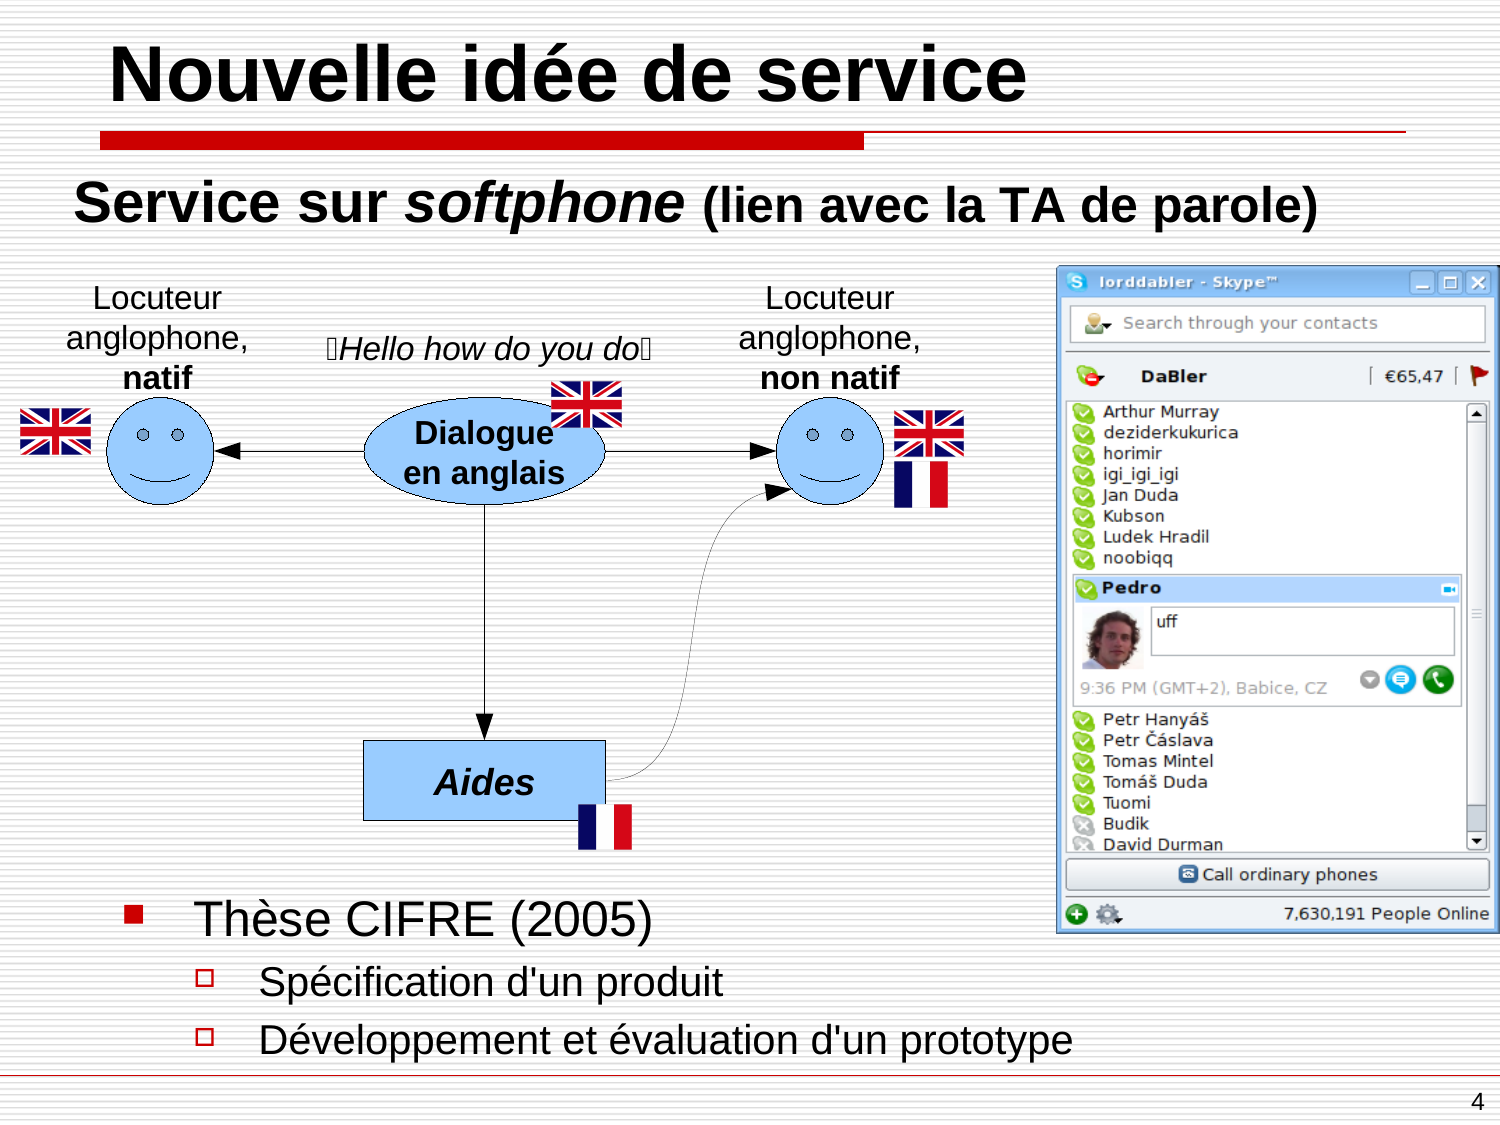

# Nouvelle idée de service
Service sur softphone (lien avec la TA de parole)
Locuteur
anglophone,
natif
Locuteur
anglophone,
non natif
Hello how do you do
Dialogue
en anglais
Aides
Thèse CIFRE (2005)
Spécification d'un produit
Développement et évaluation d'un prototype
4